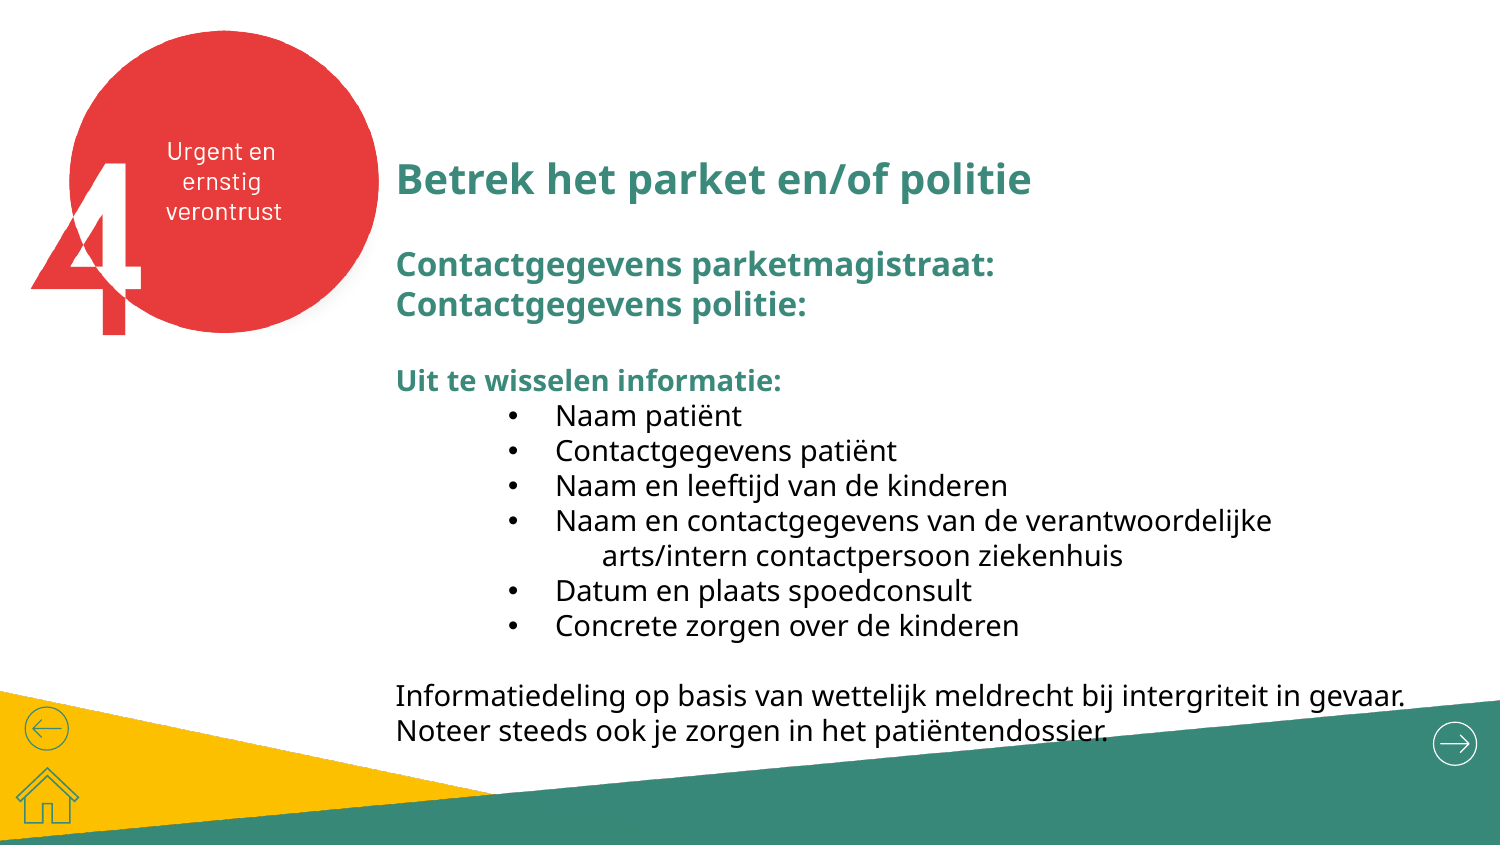

Betrek het parket en/of politie
Contactgegevens parketmagistraat:
Contactgegevens politie:
Uit te wisselen informatie:
Naam patiënt
Contactgegevens patiënt
Naam en leeftijd van de kinderen
Naam en contactgegevens van de verantwoordelijke arts/intern contactpersoon ziekenhuis
Datum en plaats spoedconsult
Concrete zorgen over de kinderen
Informatiedeling op basis van wettelijk meldrecht bij intergriteit in gevaar.
Noteer steeds ook je zorgen in het patiëntendossier.